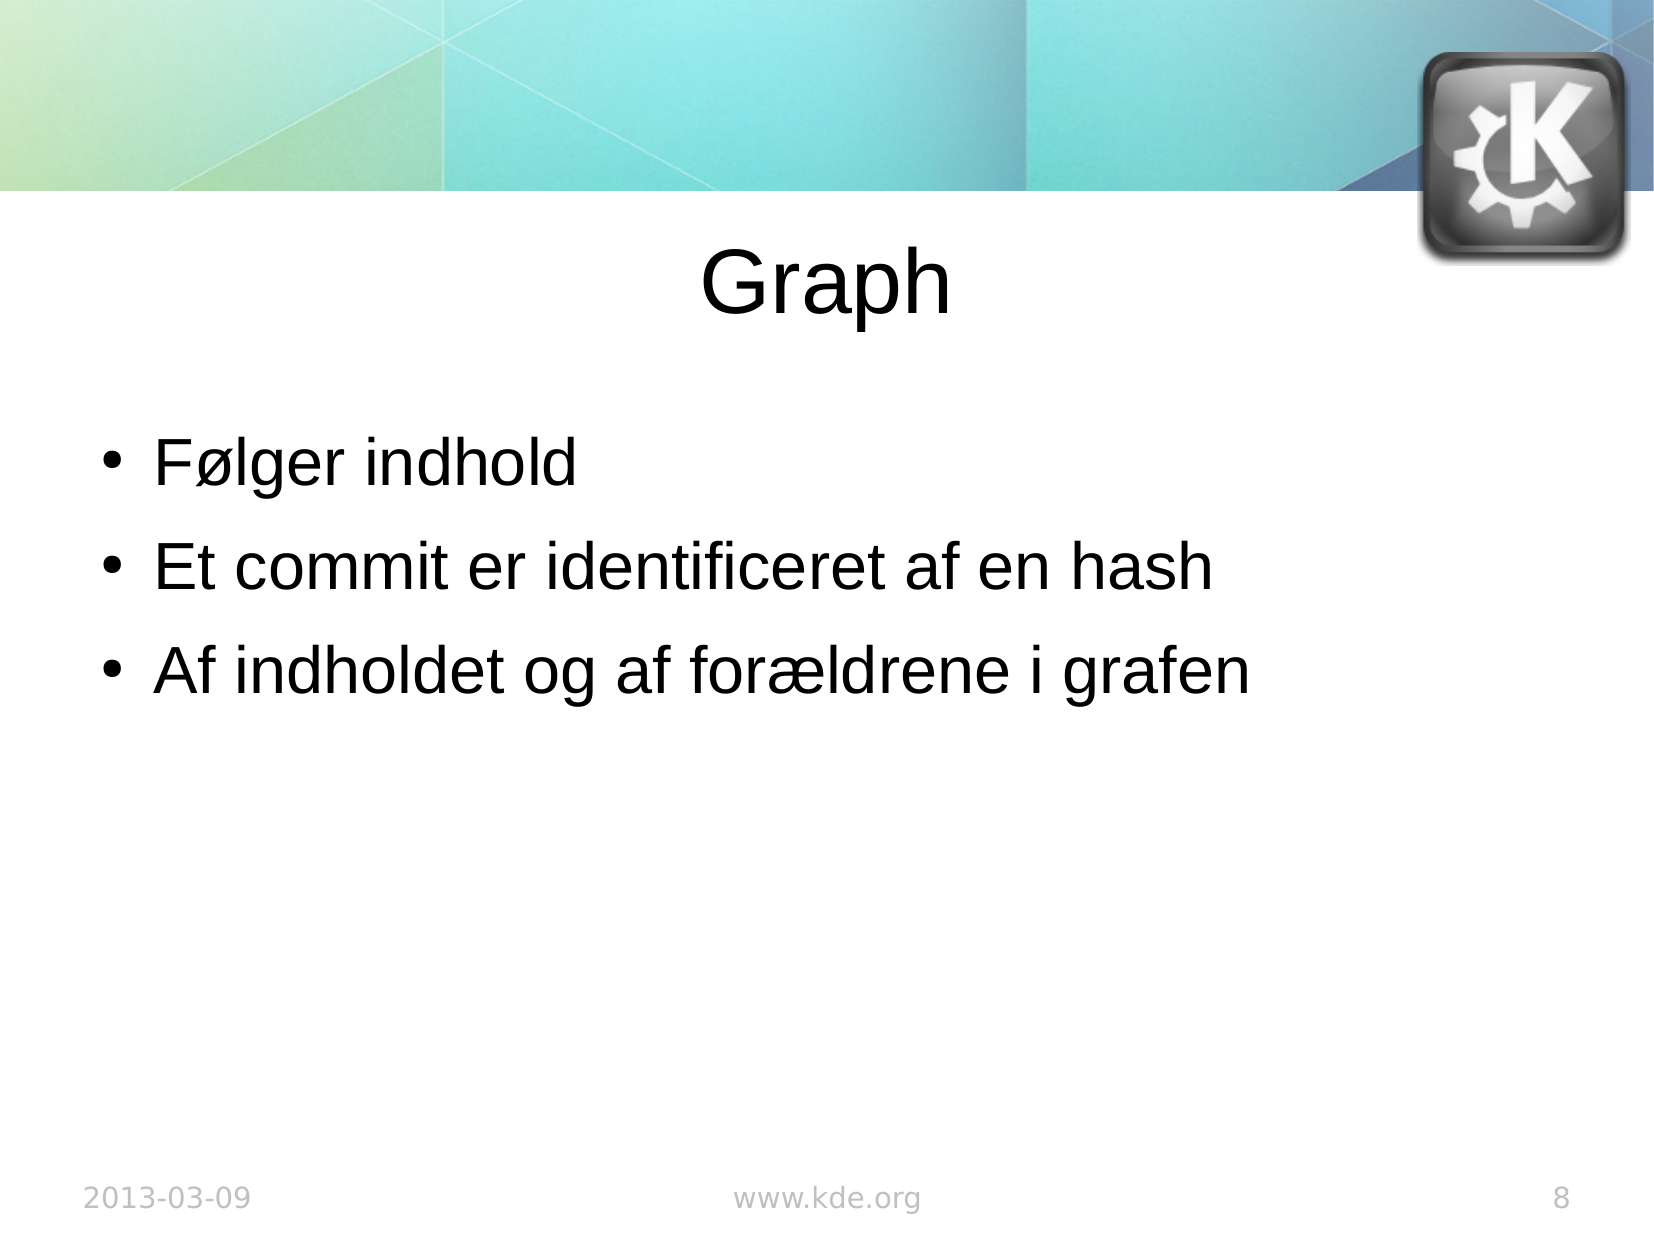

# Graph
Følger indhold
Et commit er identificeret af en hash
Af indholdet og af forældrene i grafen
2013-03-09
www.kde.org
8